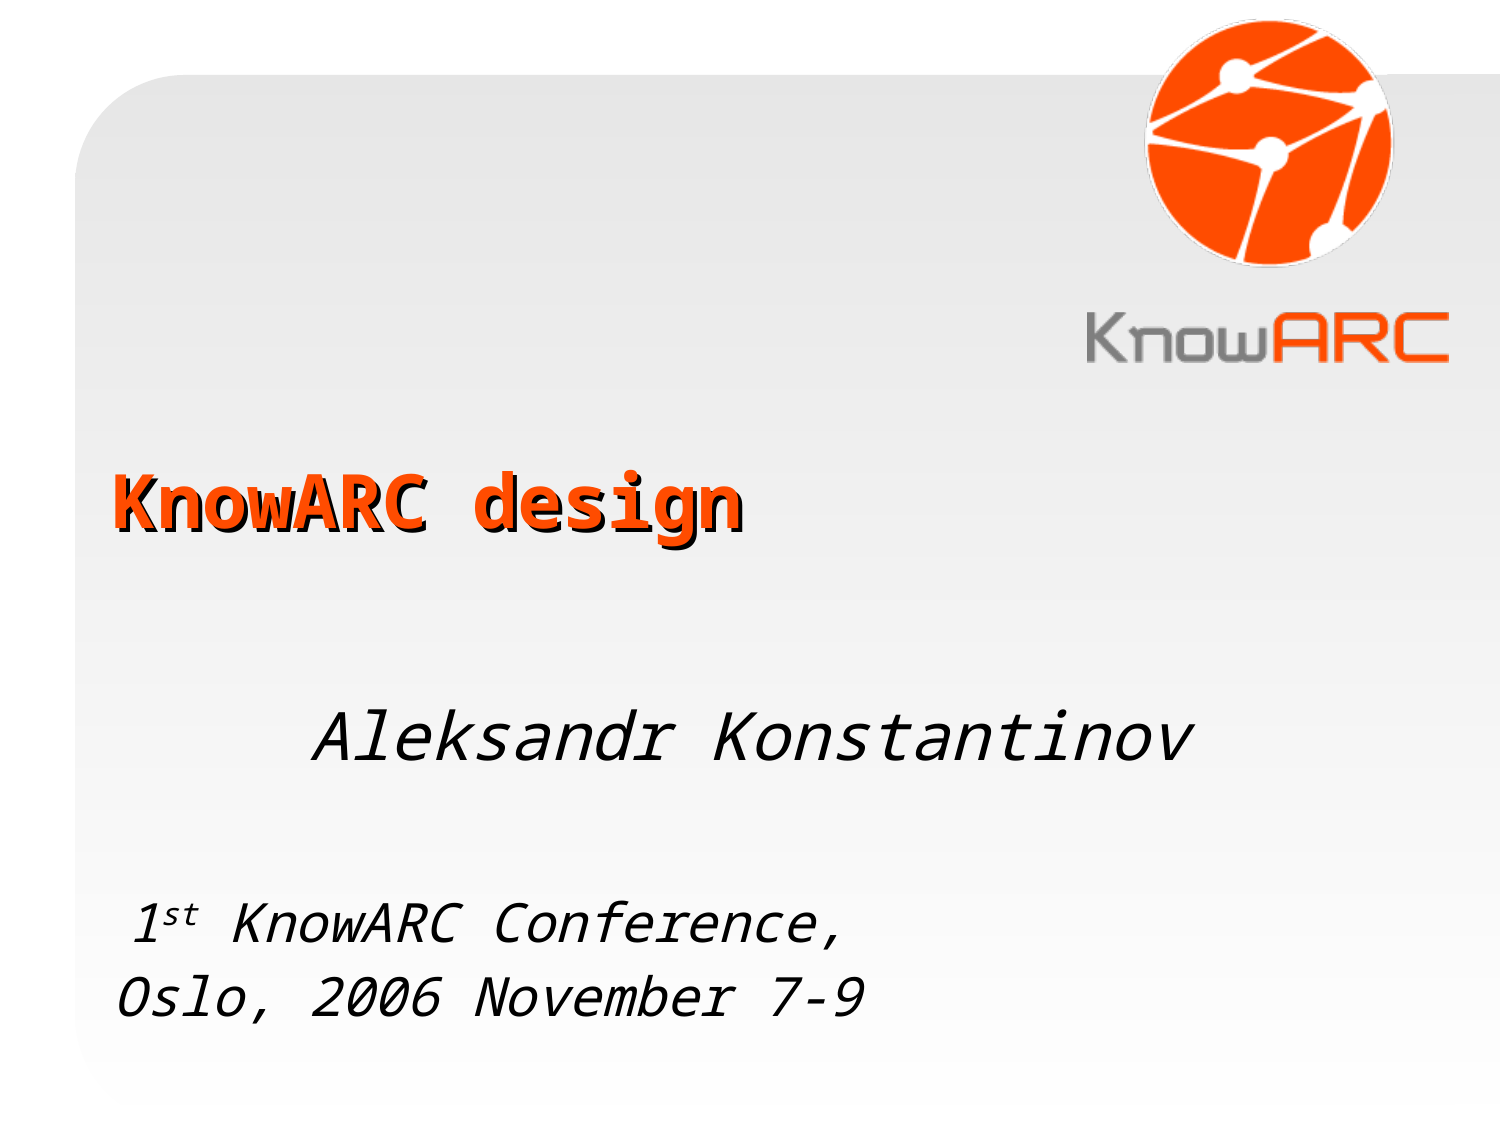

# KnowARC design
Aleksandr Konstantinov
1st KnowARC Conference, Oslo, 2006 November 7-9